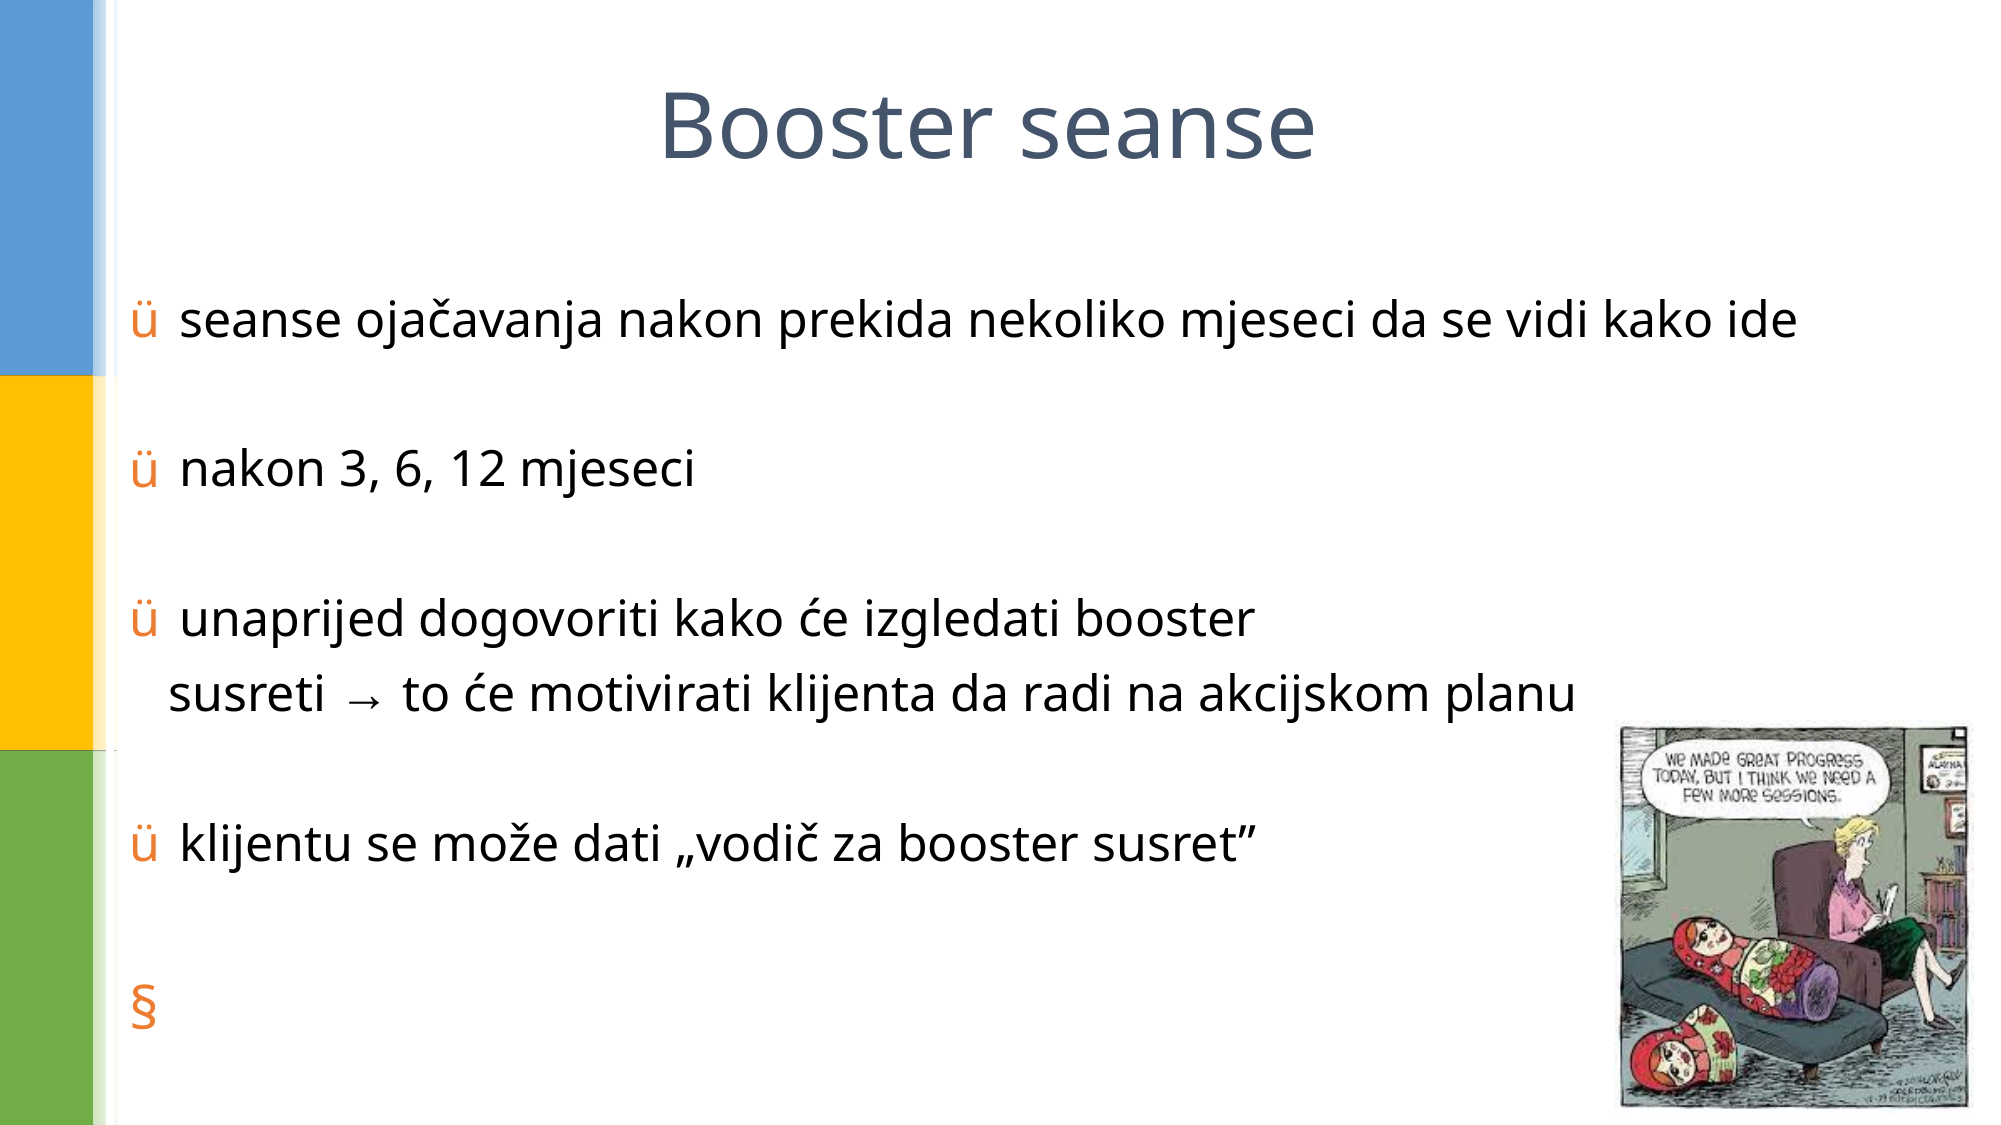

Booster seanse
# seanse ojačavanja nakon prekida nekoliko mjeseci da se vidi kako ide
 nakon 3, 6, 12 mjeseci
 unaprijed dogovoriti kako će izgledati booster
 susreti → to će motivirati klijenta da radi na akcijskom planu
 klijentu se može dati „vodič za booster susret”